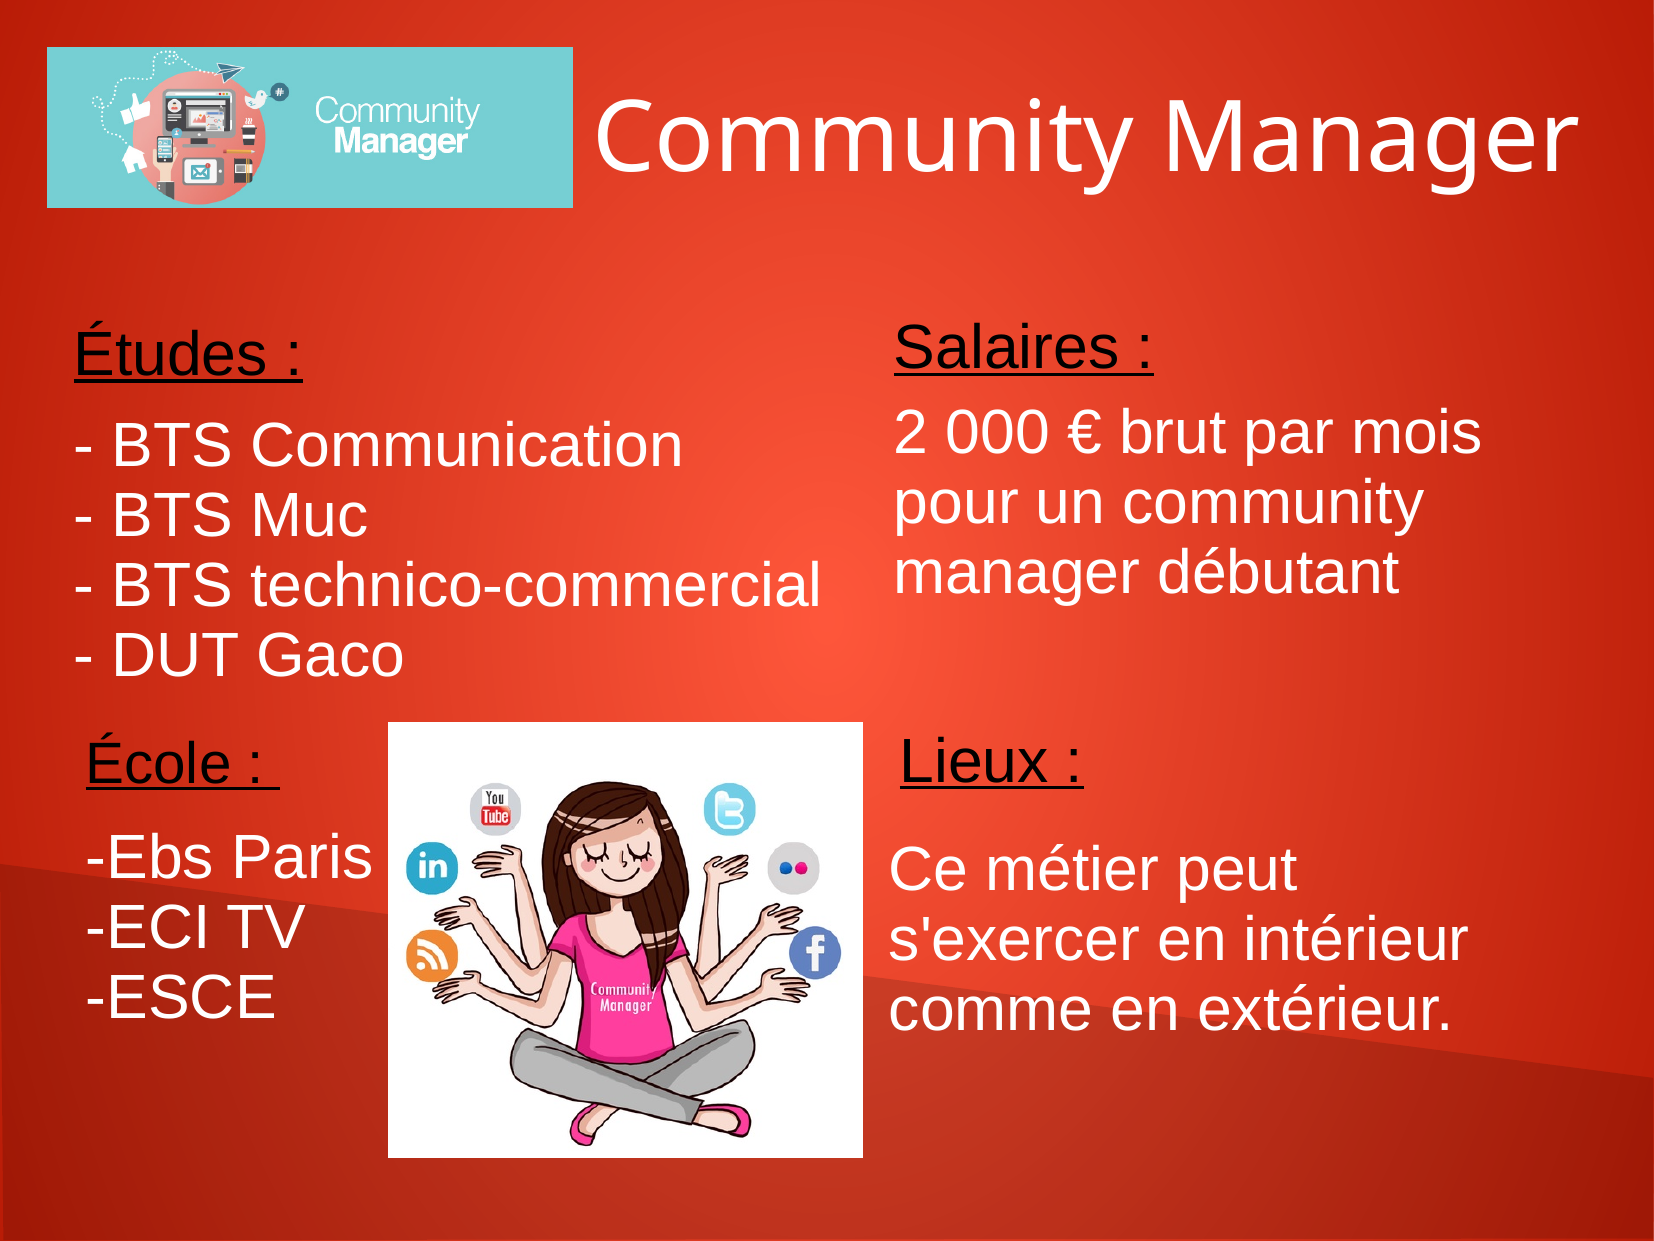

# Community Manager
Salaires :
Études :
2 000 € brut par mois pour un community manager débutant
- BTS Communication
- BTS Muc
- BTS technico-commercial
- DUT Gaco
Lieux :
École :
-Ebs Paris
-ECI TV
-ESCE
Ce métier peut s'exercer en intérieur comme en extérieur.